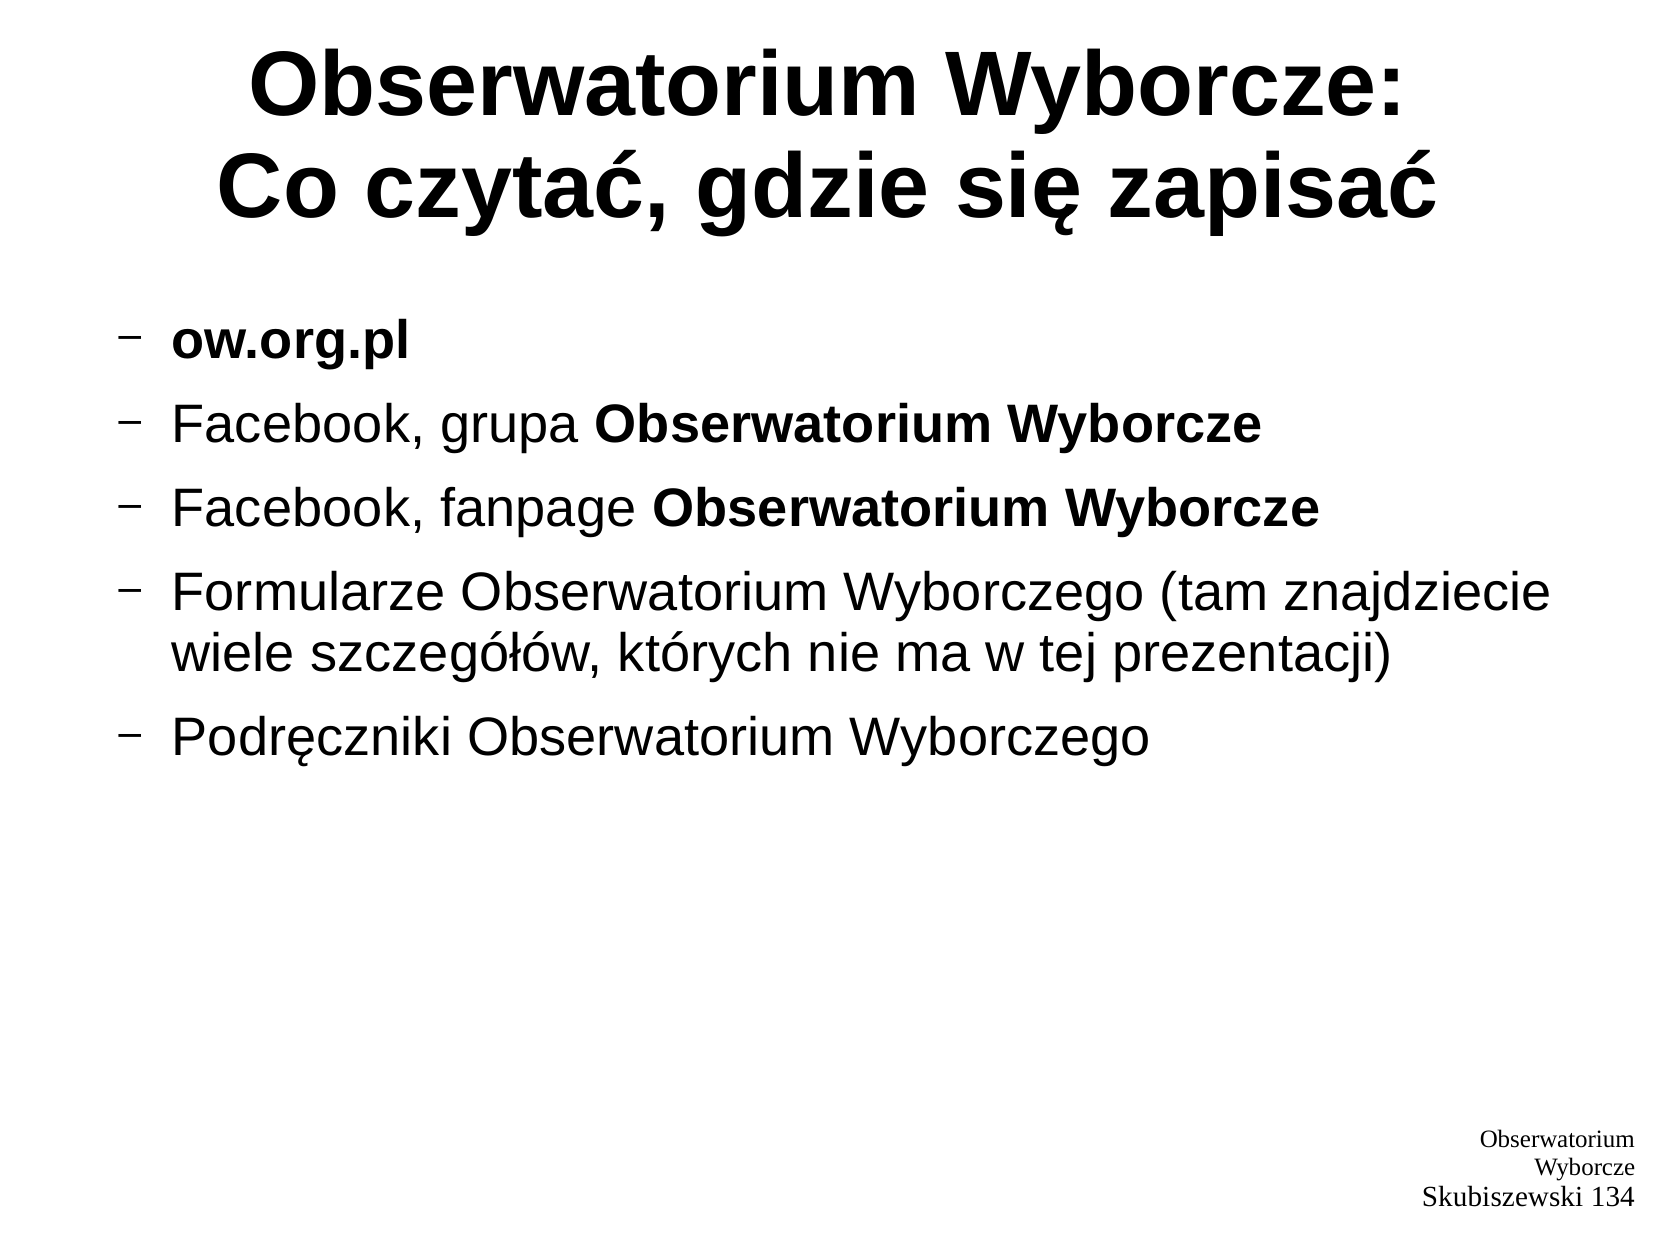

# Obserwatorium Wyborcze: Co czytać, gdzie się zapisać
ow.org.pl
Facebook, grupa Obserwatorium Wyborcze
Facebook, fanpage Obserwatorium Wyborcze
Formularze Obserwatorium Wyborczego (tam znajdziecie wiele szczegółów, których nie ma w tej prezentacji)
Podręczniki Obserwatorium Wyborczego
134